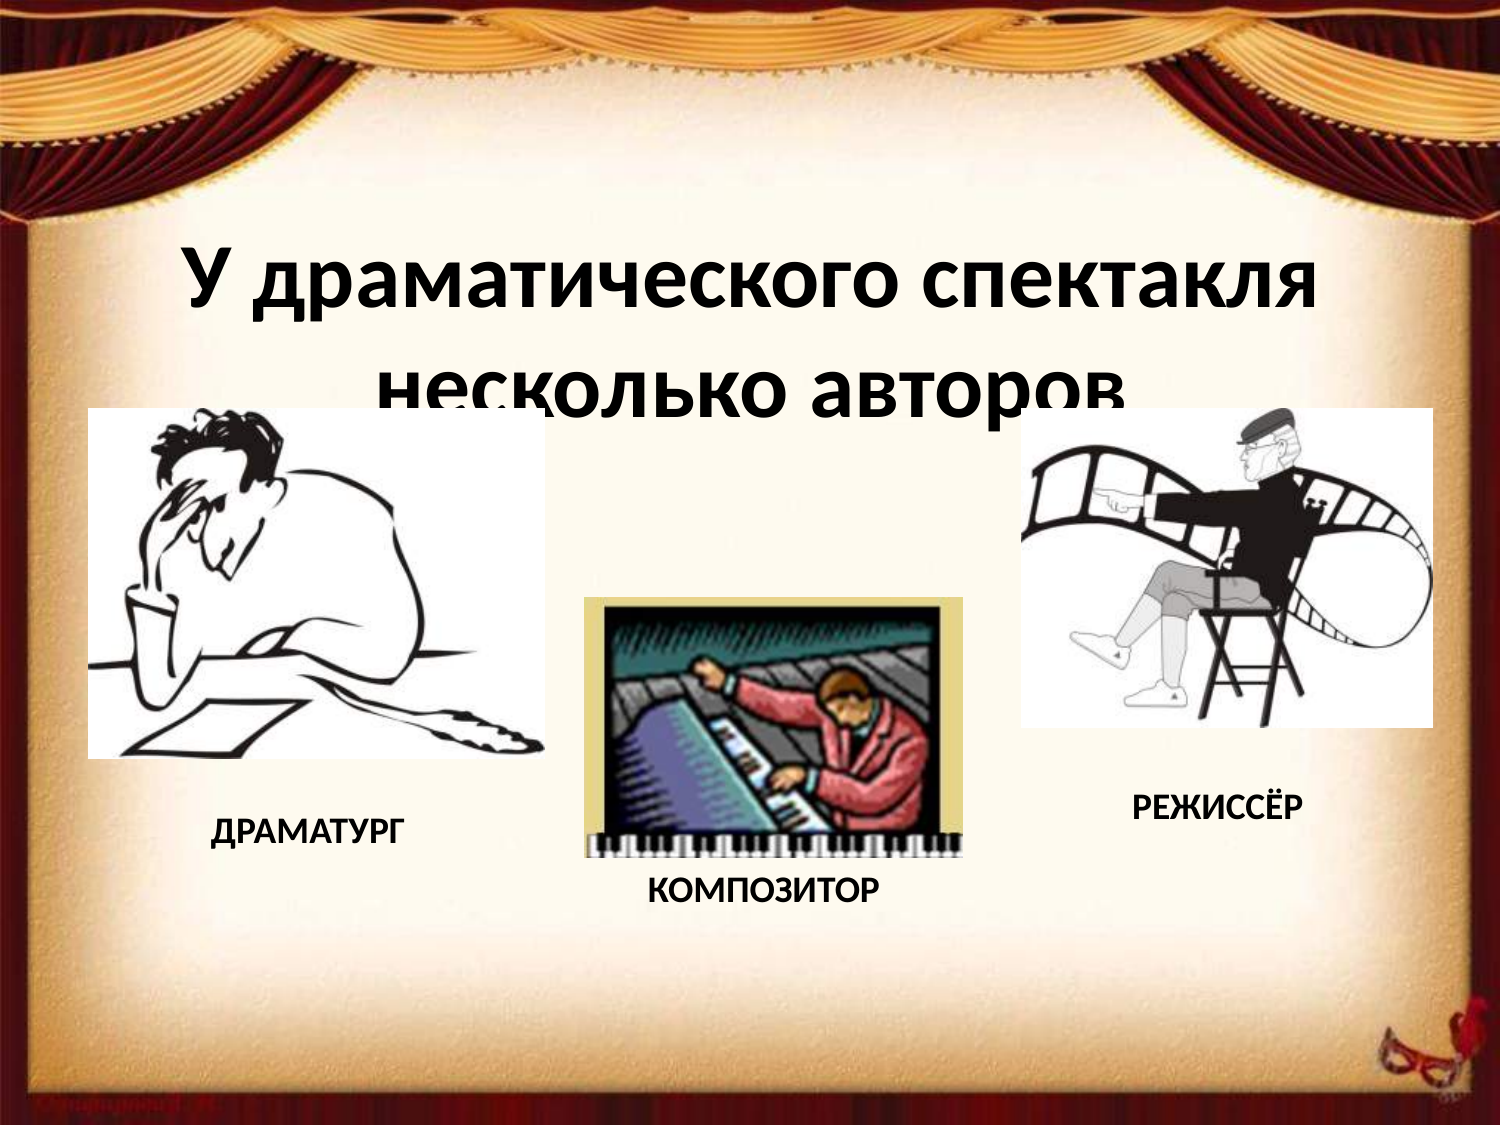

# У драматического спектакля несколько авторов
РЕЖИССЁР
ДРАМАТУРГ
КОМПОЗИТОР